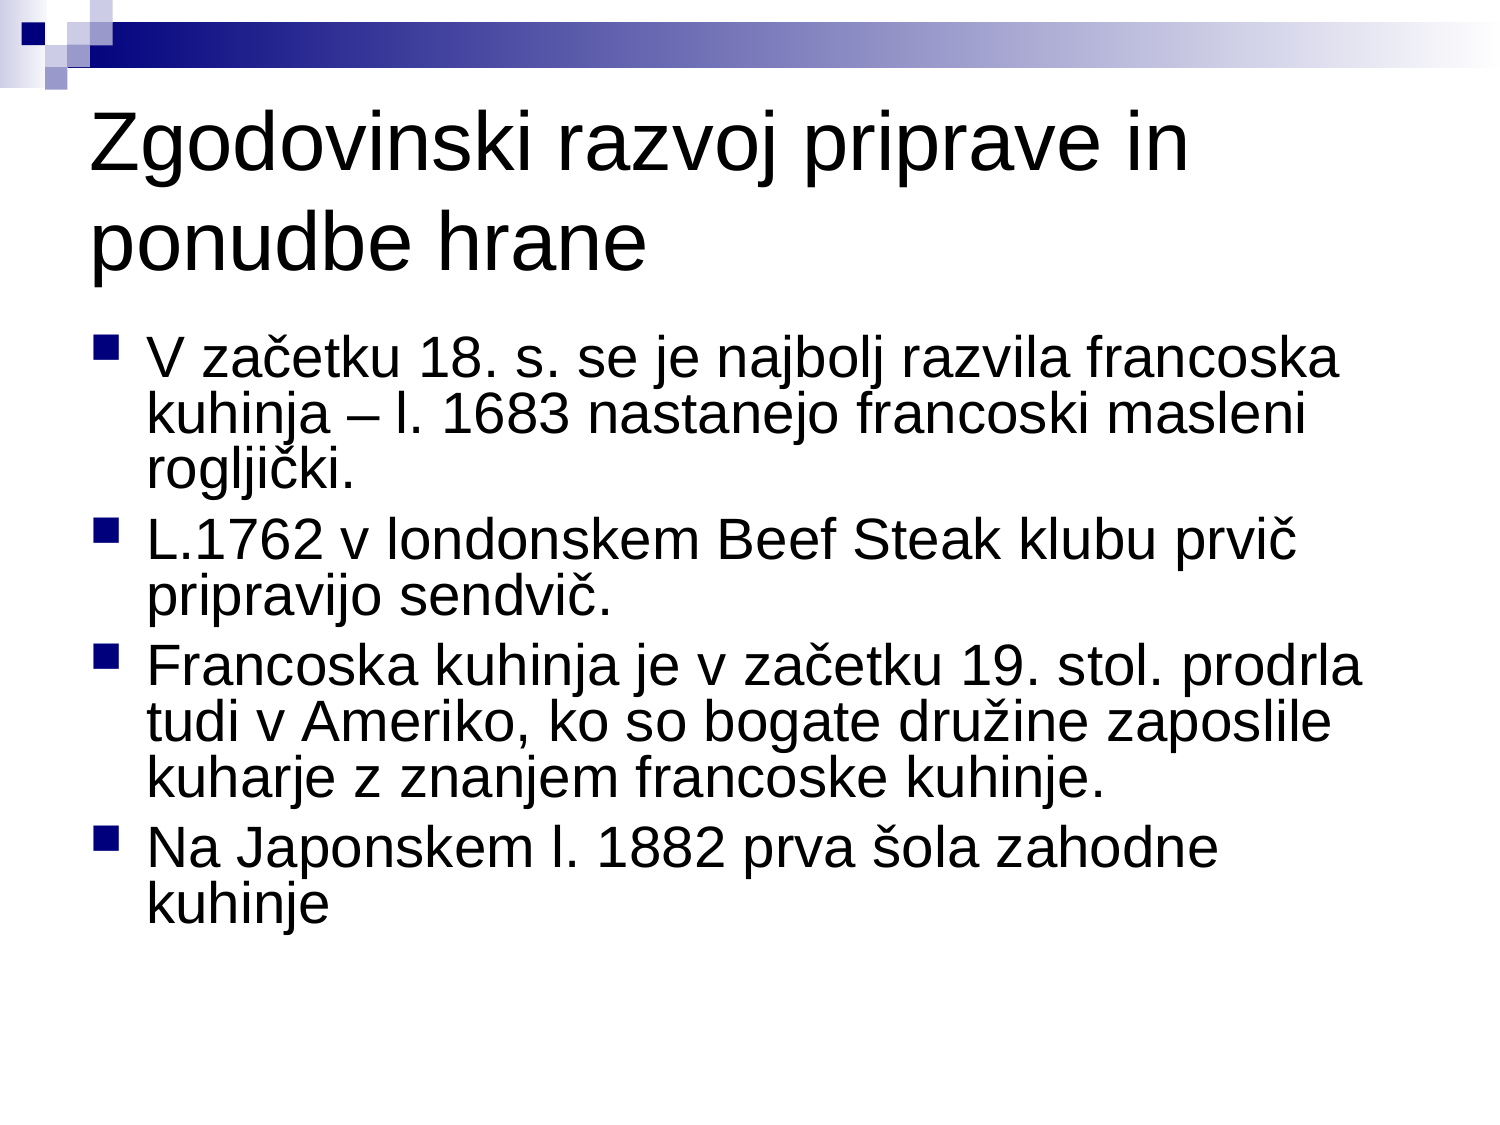

# Zgodovinski razvoj priprave in ponudbe hrane
V začetku 18. s. se je najbolj razvila francoska kuhinja – l. 1683 nastanejo francoski masleni rogljički.
L.1762 v londonskem Beef Steak klubu prvič pripravijo sendvič.
Francoska kuhinja je v začetku 19. stol. prodrla tudi v Ameriko, ko so bogate družine zaposlile kuharje z znanjem francoske kuhinje.
Na Japonskem l. 1882 prva šola zahodne kuhinje